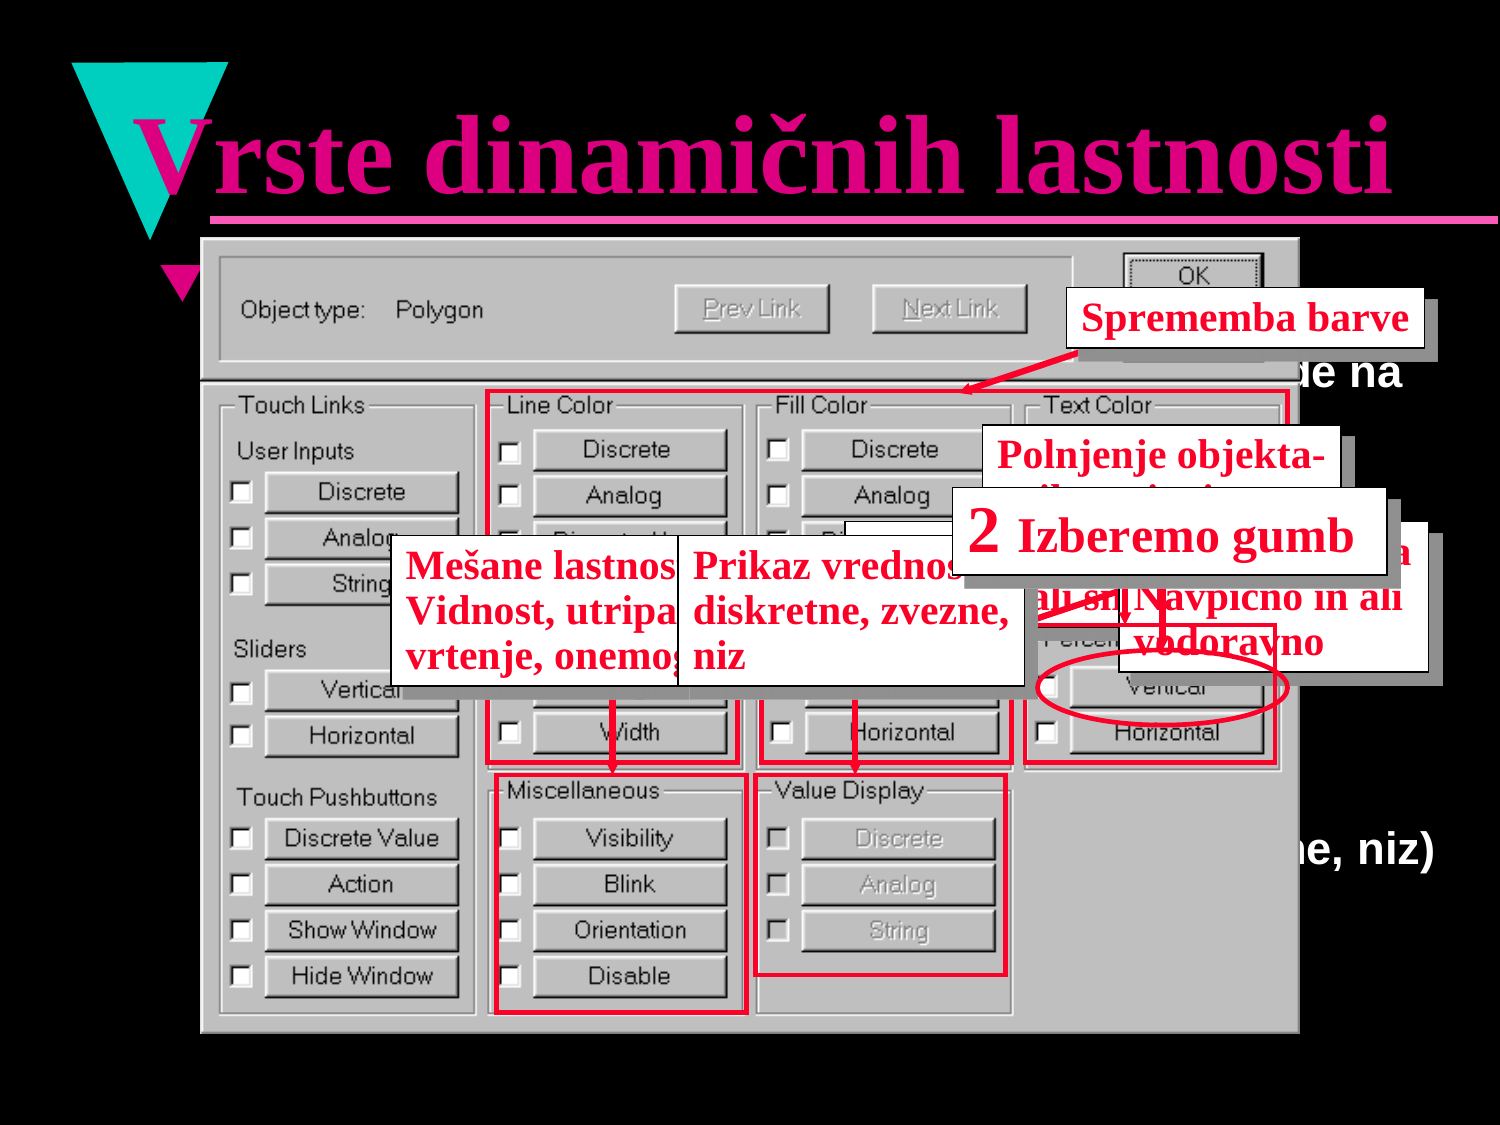

# Vrste dinamičnih lastnosti
Prikaz podatkov:
Sprememba barve črte, objekta, ali besedila glede na vrednost diskretne, ali zvezne spremenljivke, diskretnega, ali zveznega stanja alarma
Sprememba velikosti objekta
Sprememba položaja objekta
Polnjenje objektov-spreminjanje nivoja
Mešane lastnosti (Vidnost, utripanje, vrtenje, onemogočanje)
Prikaz vrednosti spremenljivke (diskretne, zvezne, niz)
Sprememba barve
Polnjenje objekta-
prikaz nivoja
2 Izberemo gumb
Velikost objekta
Višina in ali širina
Položaj objekta
Navpično in ali
vodoravno
Mešane lastnosti:
Vidnost, utripanje,
vrtenje, onemogočanje
Prikaz vrednosti:
diskretne, zvezne,
niz
Animacija
6